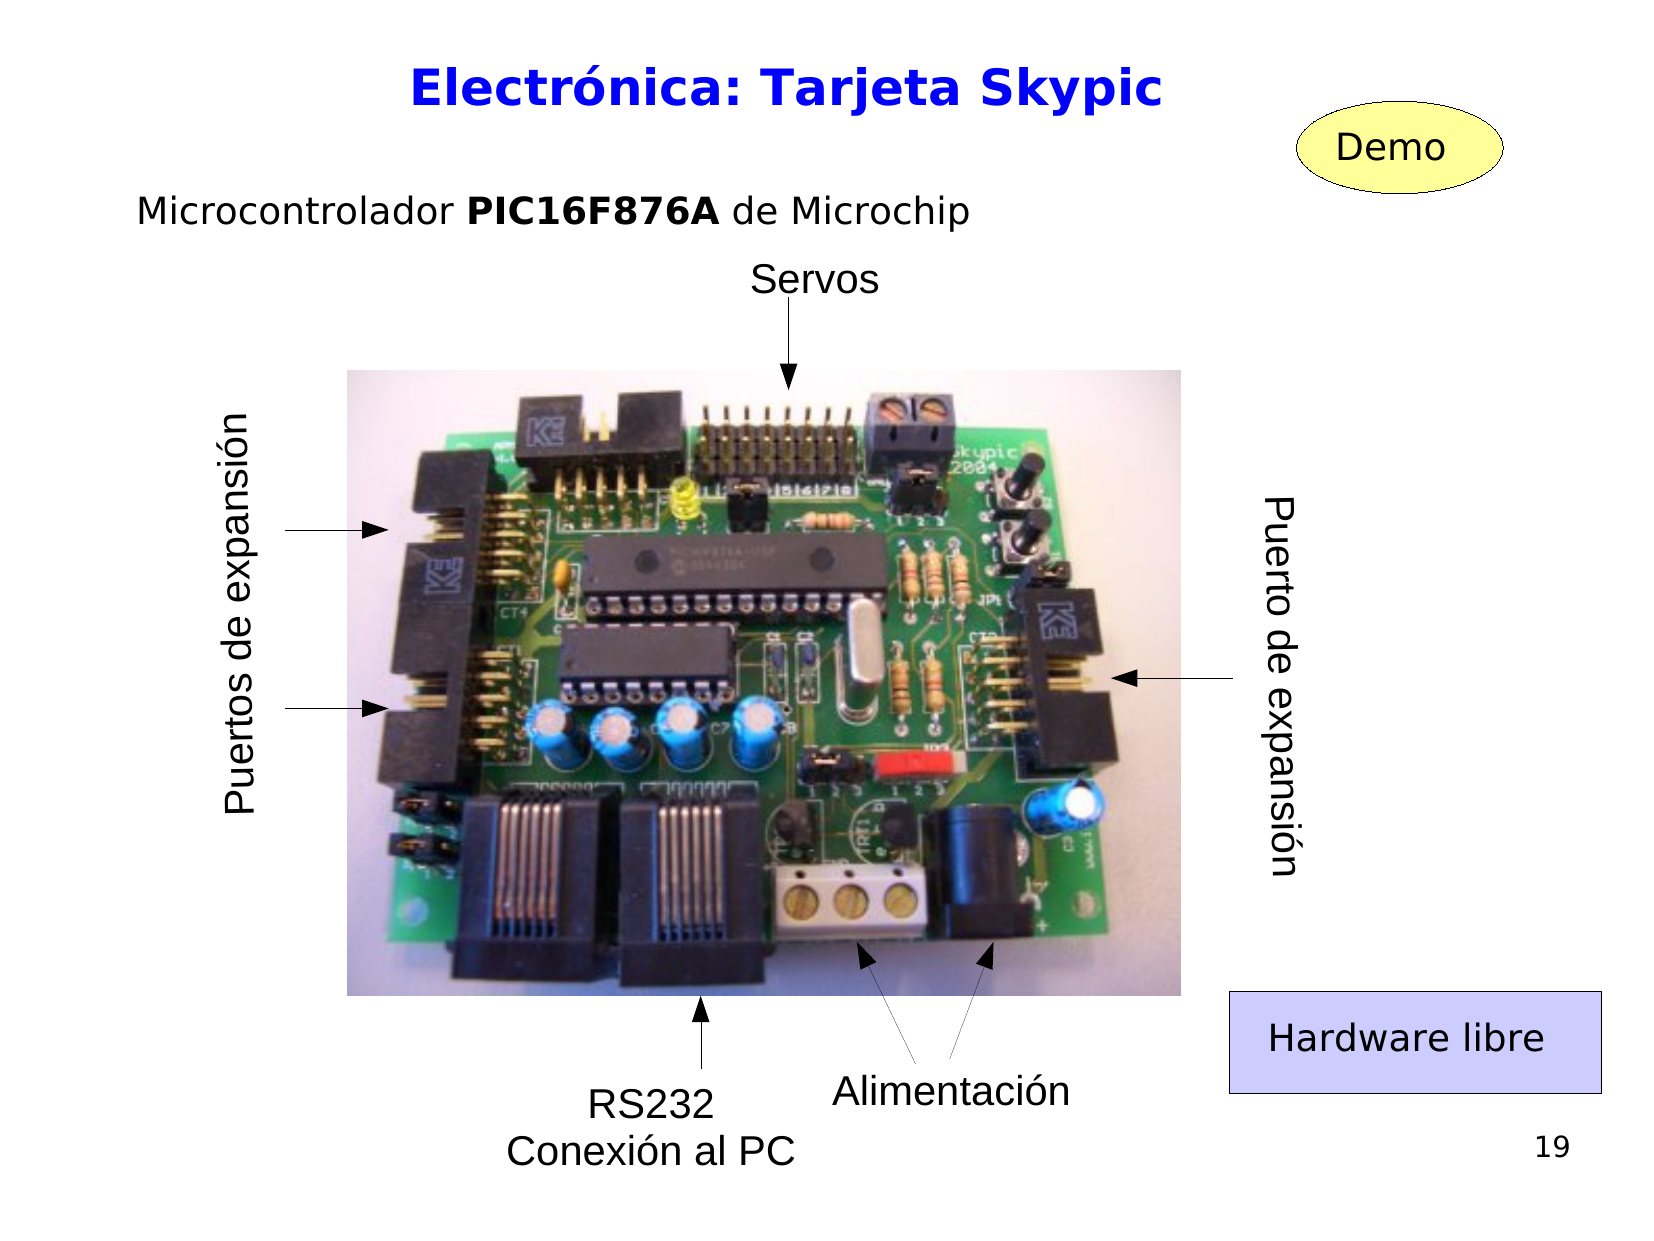

Electrónica: Tarjeta Skypic
Demo
 Microcontrolador PIC16F876A de Microchip
Servos
Puertos de expansión
Puerto de expansión
Hardware libre
Alimentación
RS232
Conexión al PC
19